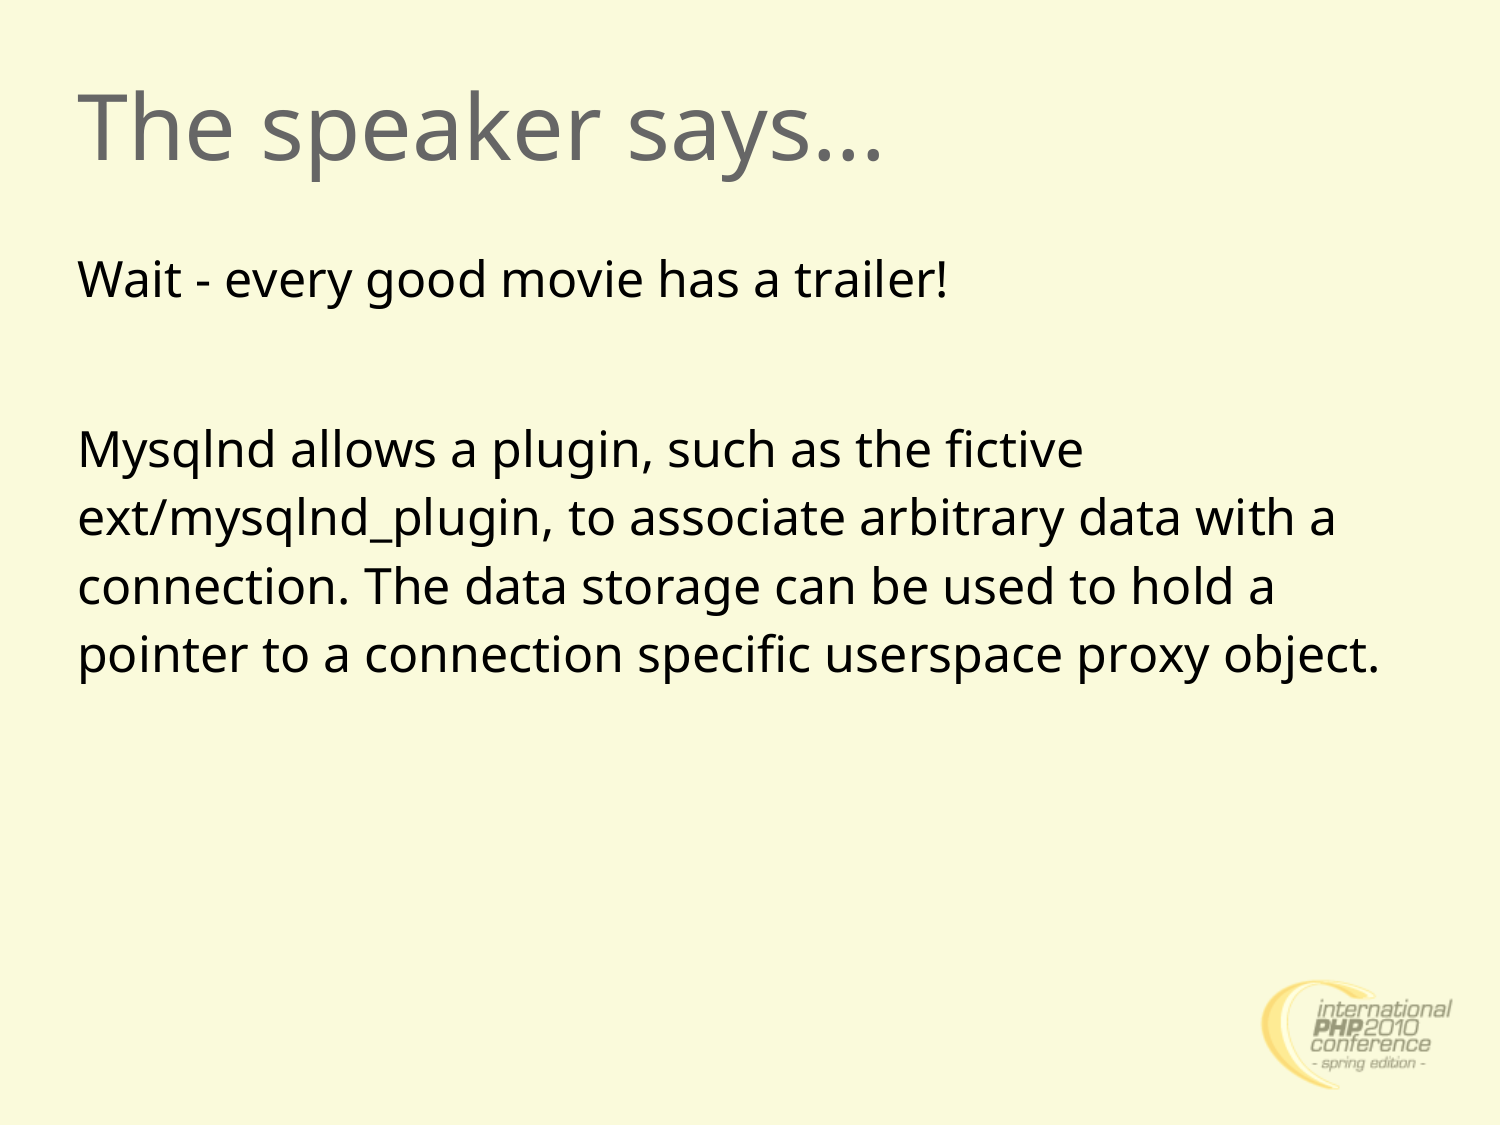

# The speaker says...
Wait - every good movie has a trailer!
Mysqlnd allows a plugin, such as the fictive ext/mysqlnd_plugin, to associate arbitrary data with a connection. The data storage can be used to hold a pointer to a connection specific userspace proxy object.